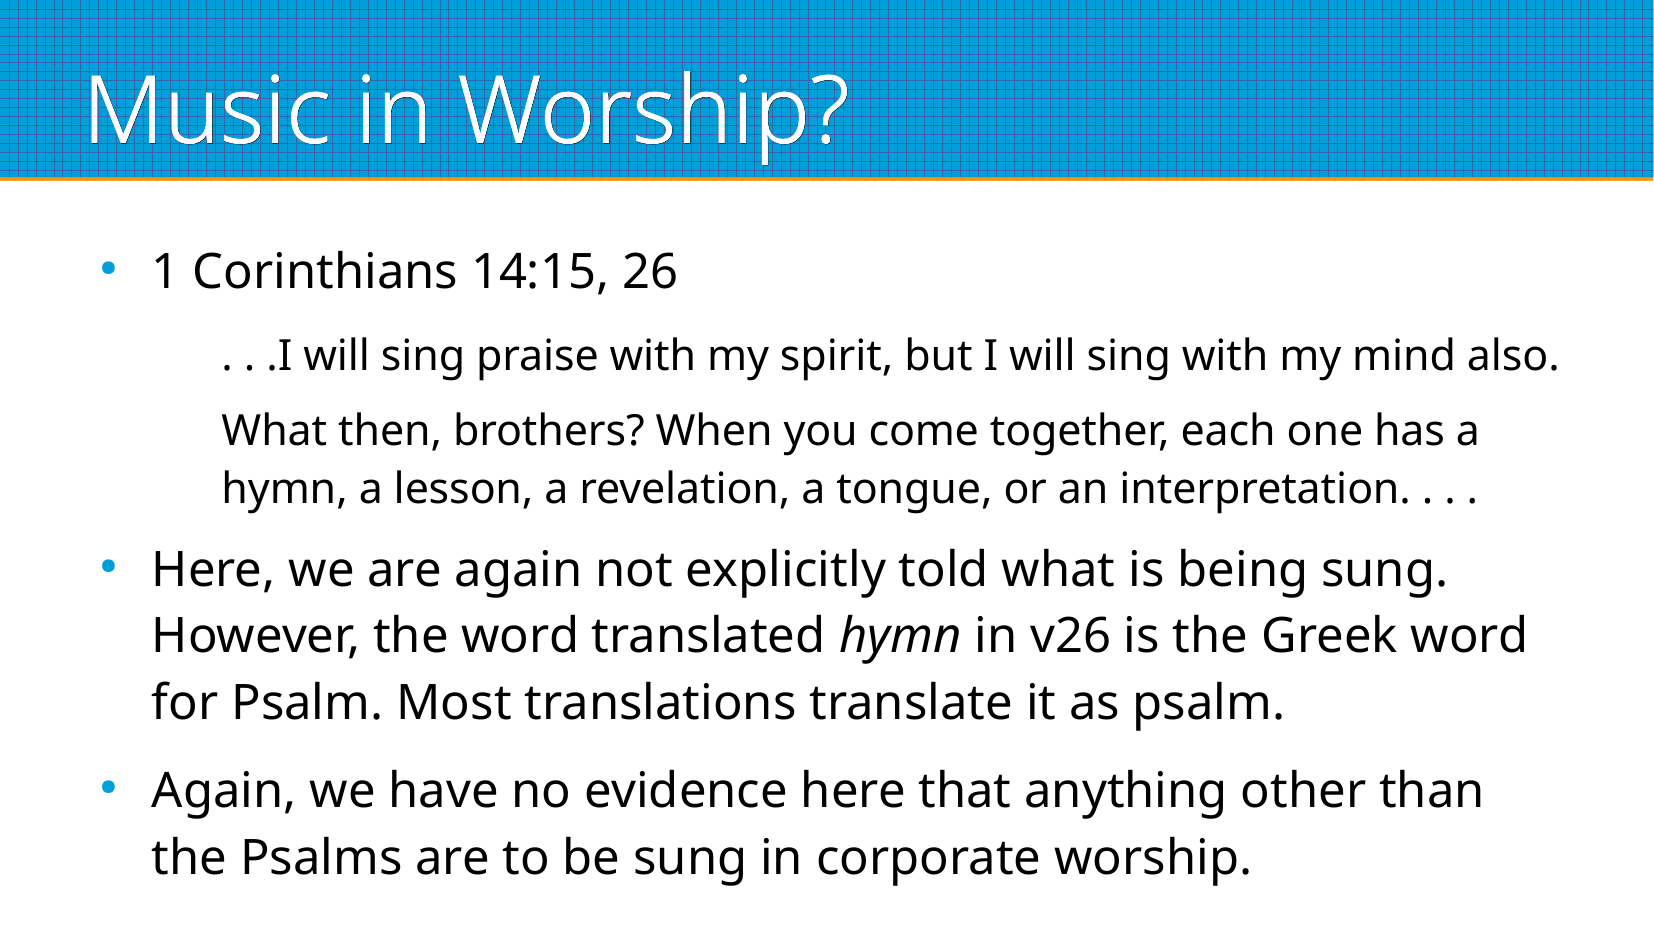

# Music in Worship?
1 Corinthians 14:15, 26
. . .I will sing praise with my spirit, but I will sing with my mind also.
What then, brothers? When you come together, each one has a hymn, a lesson, a revelation, a tongue, or an interpretation. . . .
Here, we are again not explicitly told what is being sung. However, the word translated hymn in v26 is the Greek word for Psalm. Most translations translate it as psalm.
Again, we have no evidence here that anything other than the Psalms are to be sung in corporate worship.